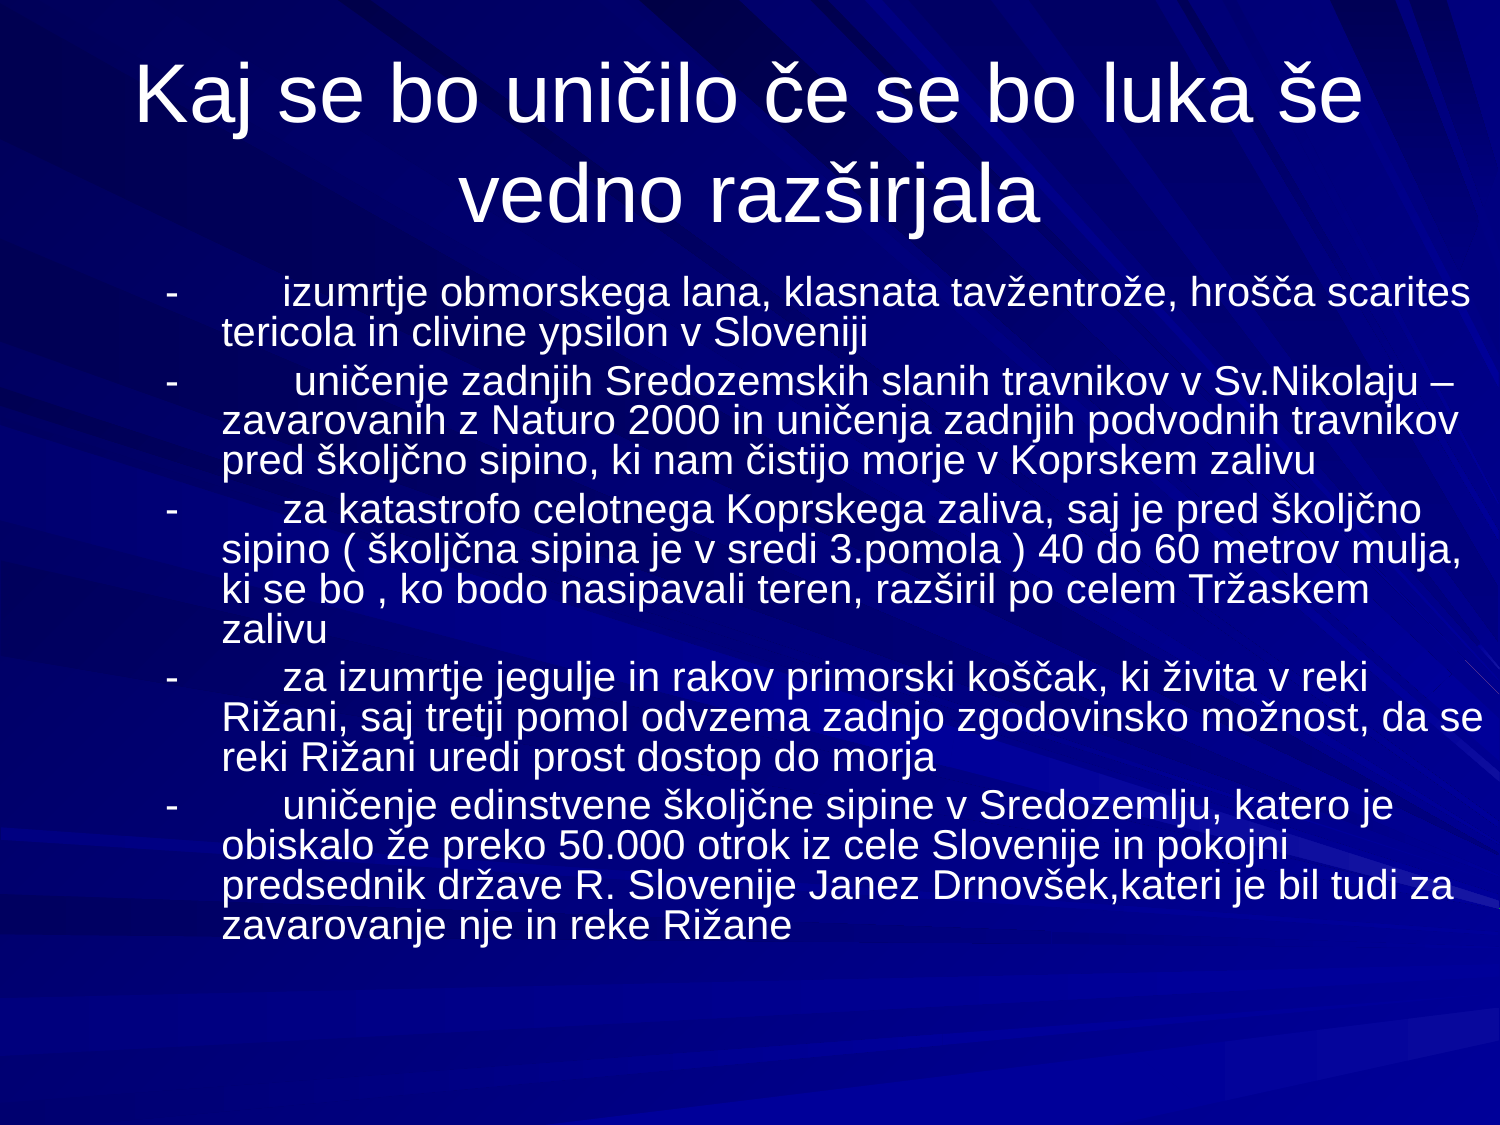

# Kaj se bo uničilo če se bo luka še vedno razširjala
-     izumrtje obmorskega lana, klasnata tavžentrože, hrošča scarites tericola in clivine ypsilon v Sloveniji
-         uničenje zadnjih Sredozemskih slanih travnikov v Sv.Nikolaju – zavarovanih z Naturo 2000 in uničenja zadnjih podvodnih travnikov pred školjčno sipino, ki nam čistijo morje v Koprskem zalivu
-         za katastrofo celotnega Koprskega zaliva, saj je pred školjčno sipino ( školjčna sipina je v sredi 3.pomola ) 40 do 60 metrov mulja, ki se bo , ko bodo nasipavali teren, razširil po celem Tržaskem zalivu
-         za izumrtje jegulje in rakov primorski koščak, ki živita v reki Rižani, saj tretji pomol odvzema zadnjo zgodovinsko možnost, da se reki Rižani uredi prost dostop do morja
-         uničenje edinstvene školjčne sipine v Sredozemlju, katero je obiskalo že preko 50.000 otrok iz cele Slovenije in pokojni predsednik države R. Slovenije Janez Drnovšek,kateri je bil tudi za zavarovanje nje in reke Rižane